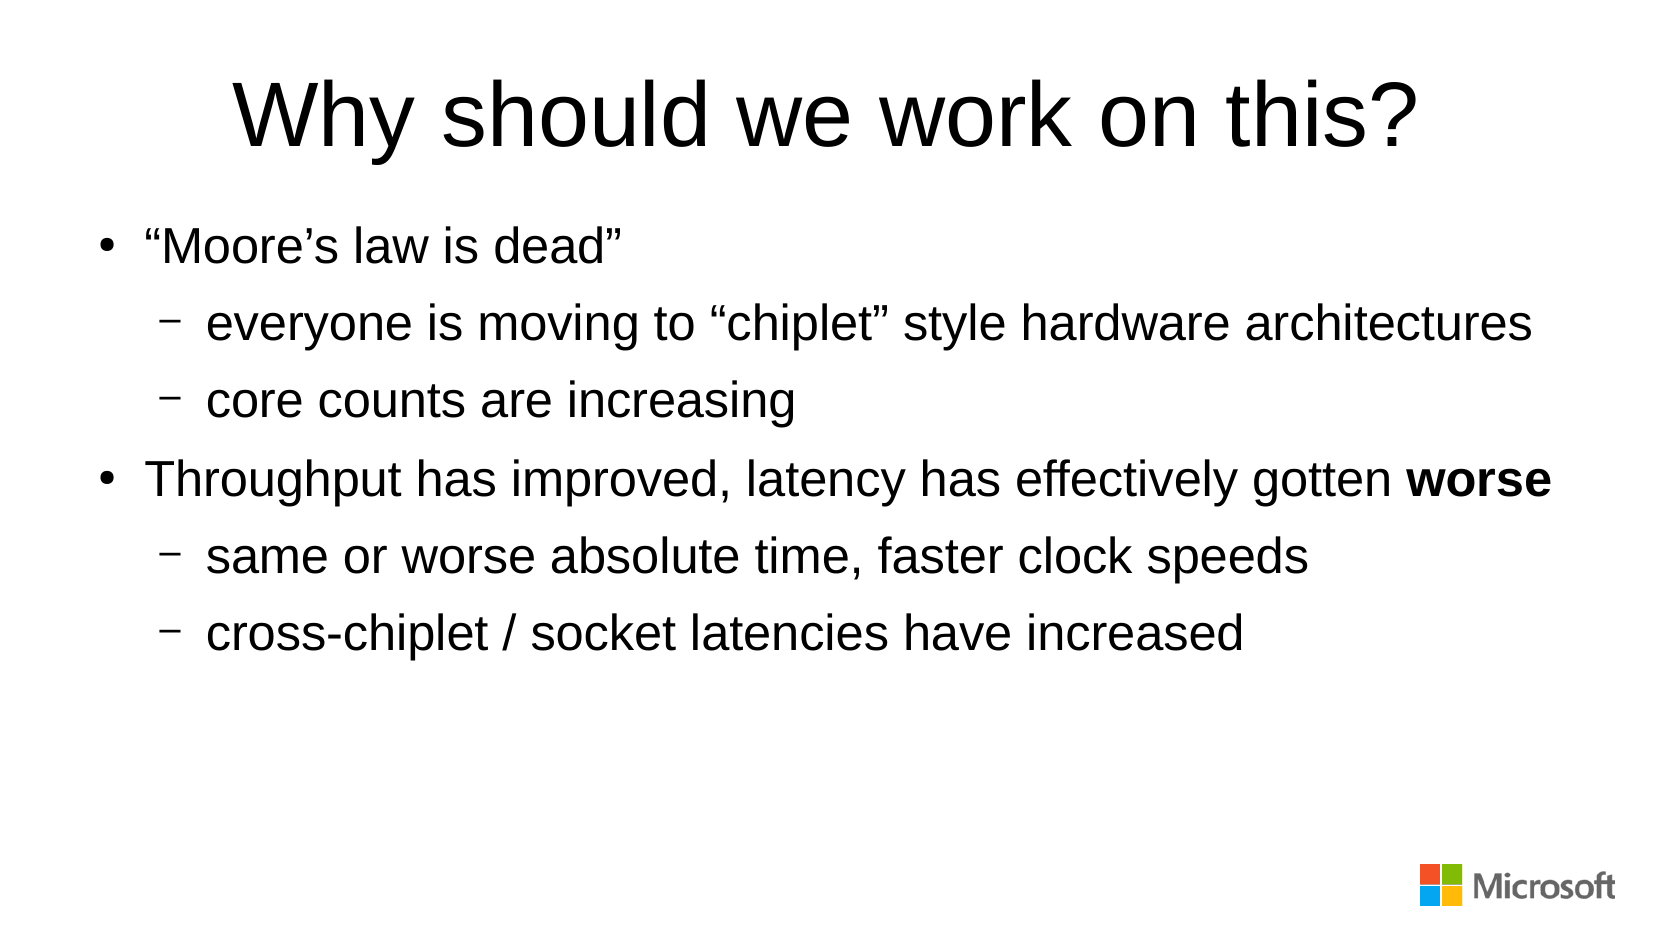

# Why should we work on this?
“Moore’s law is dead”
everyone is moving to “chiplet” style hardware architectures
core counts are increasing
Throughput has improved, latency has effectively gotten worse
same or worse absolute time, faster clock speeds
cross-chiplet / socket latencies have increased